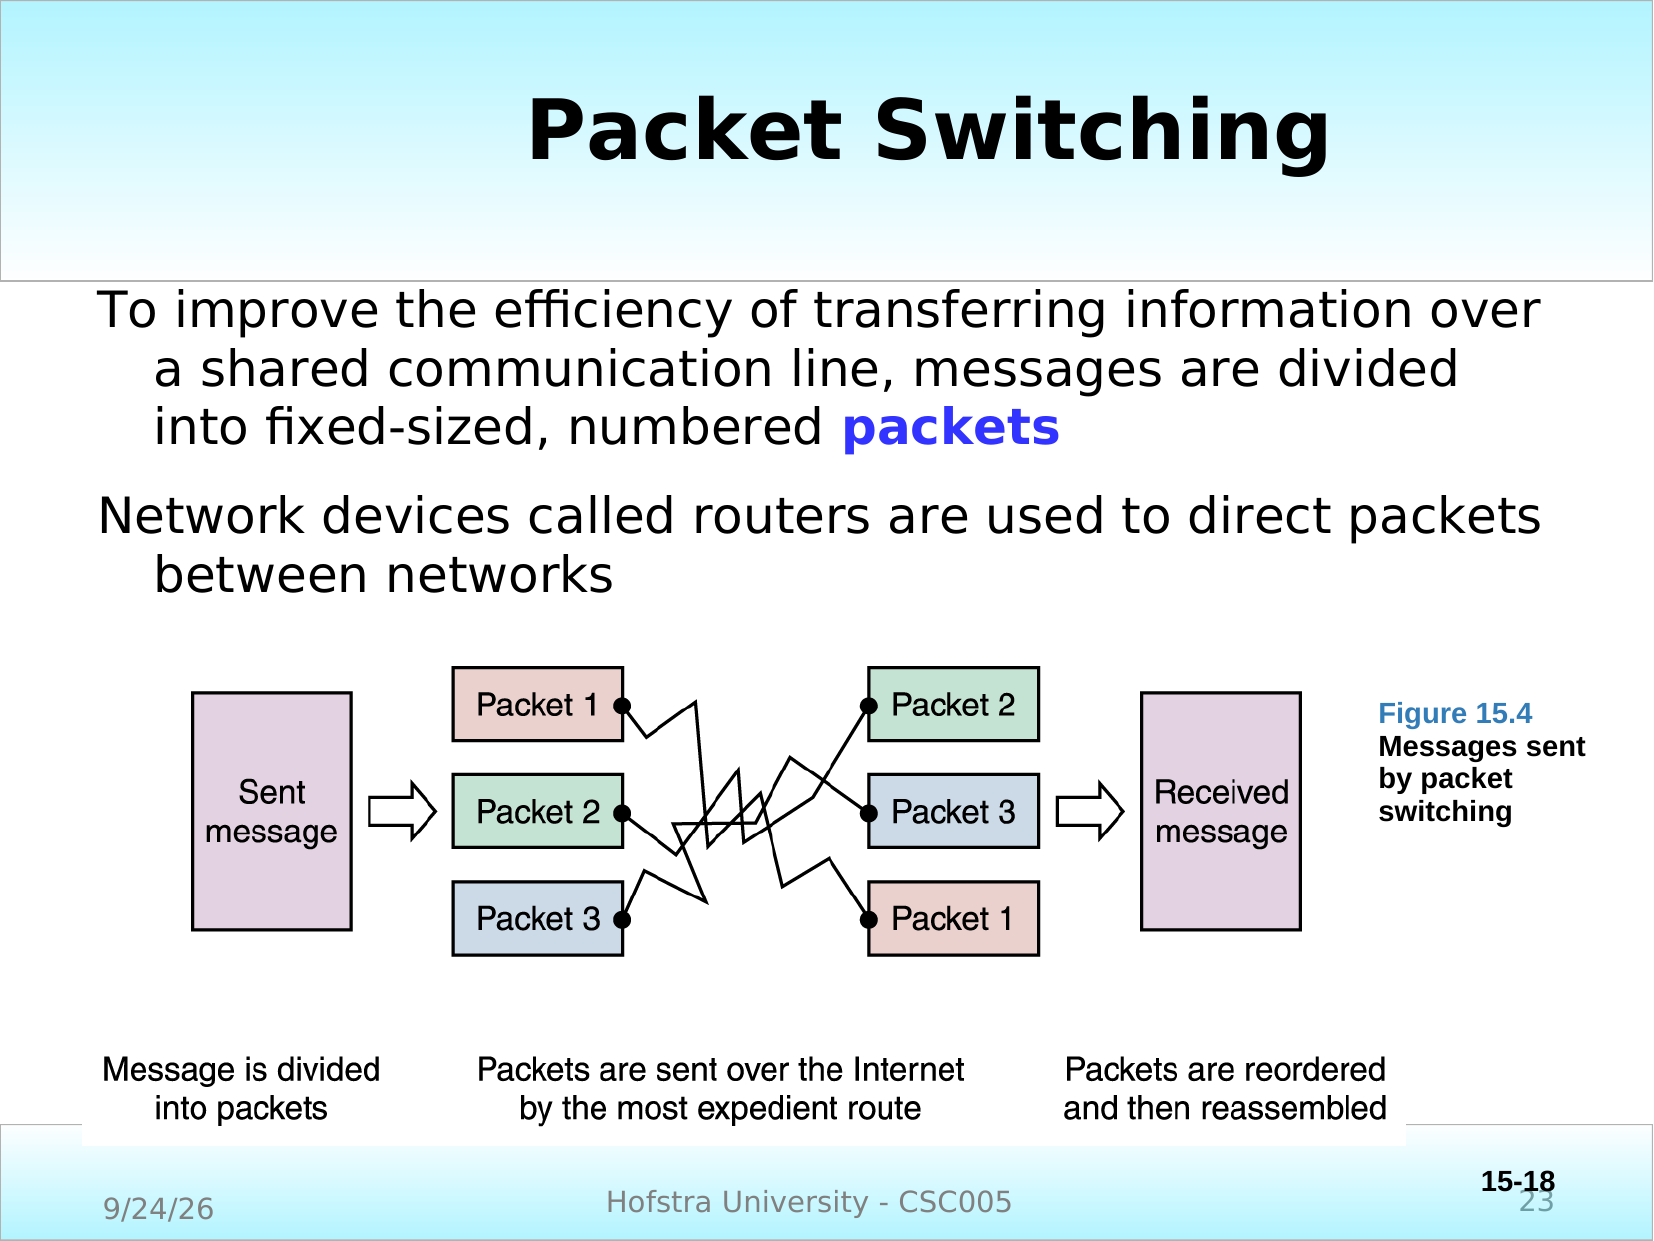

# Packet Switching
To improve the efficiency of transferring information over a shared communication line, messages are divided into fixed-sized, numbered packets
Network devices called routers are used to direct packets between networks
Figure 15.4
Messages sent by packet switching
23
15-18
Hofstra University - CSC005